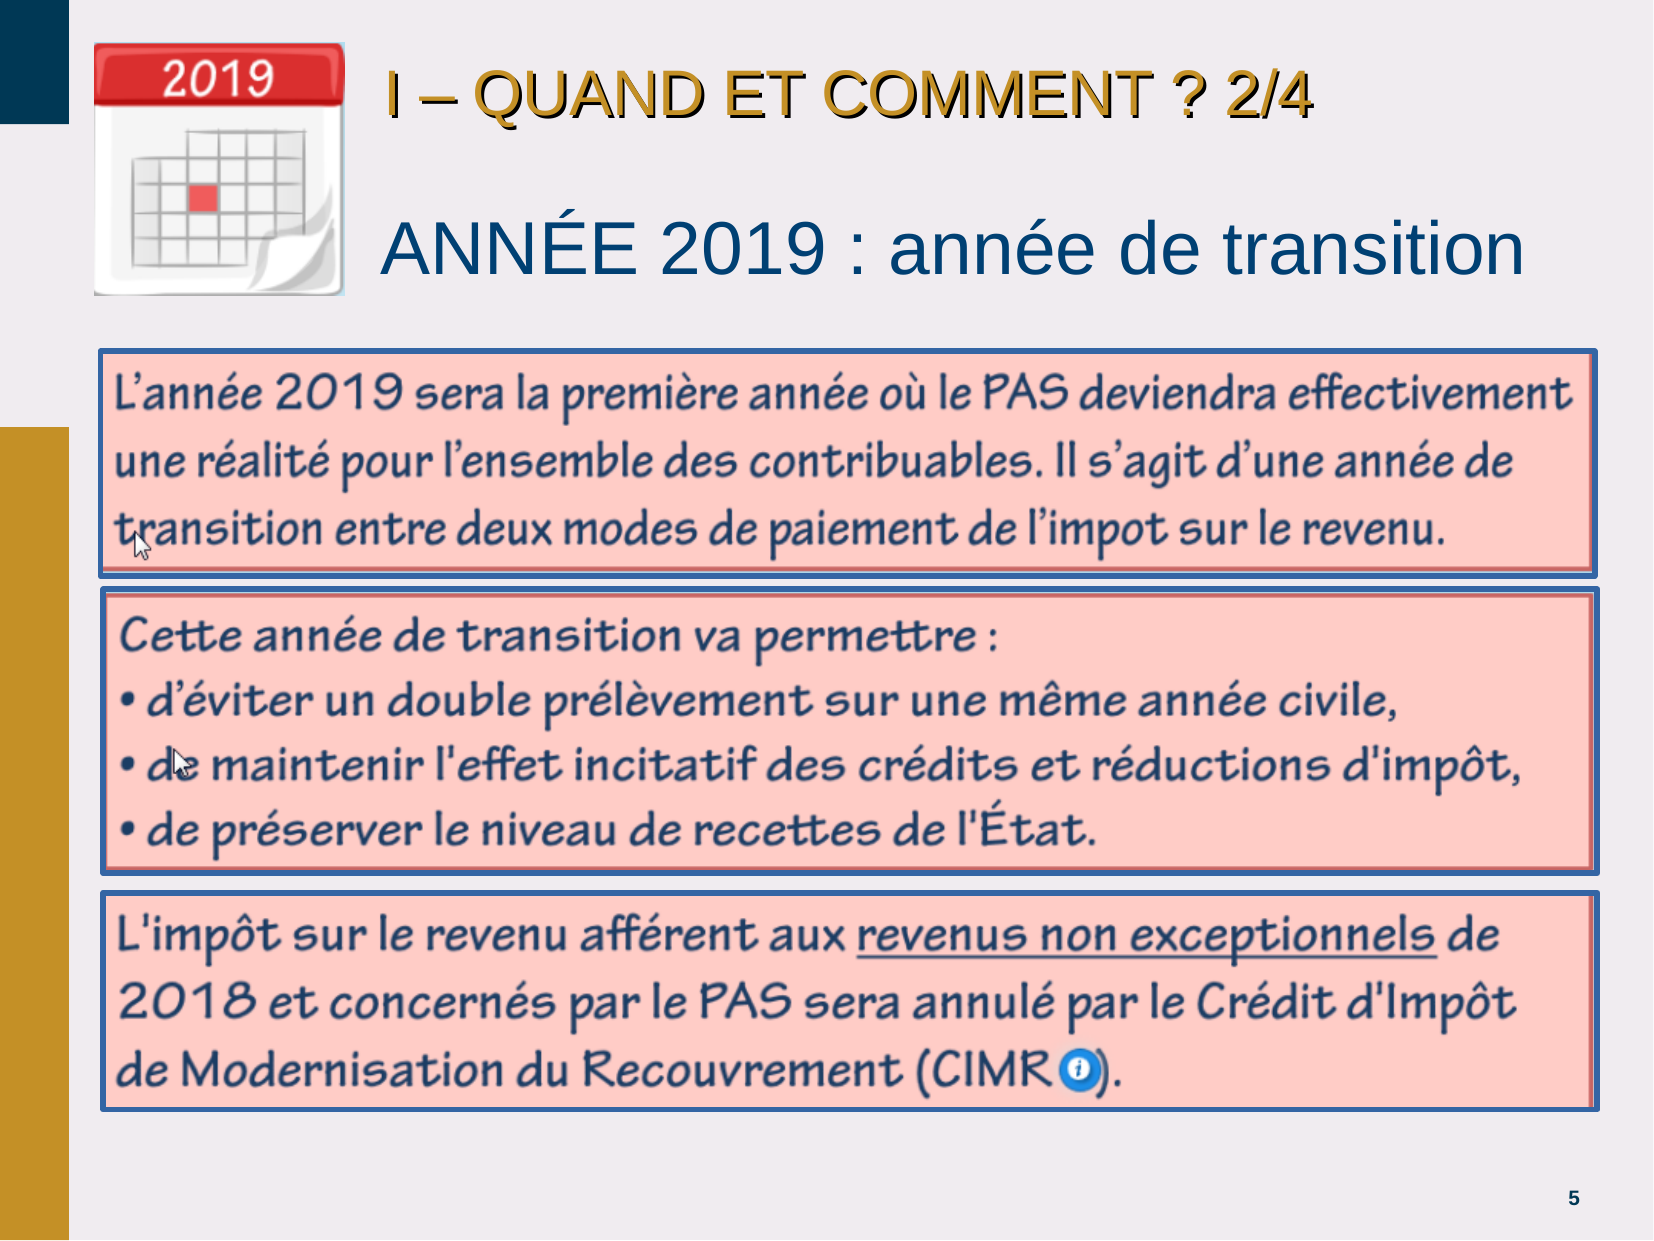

I – QUAND ET COMMENT ? 2/4
# ANNÉE 2019 : année de transition